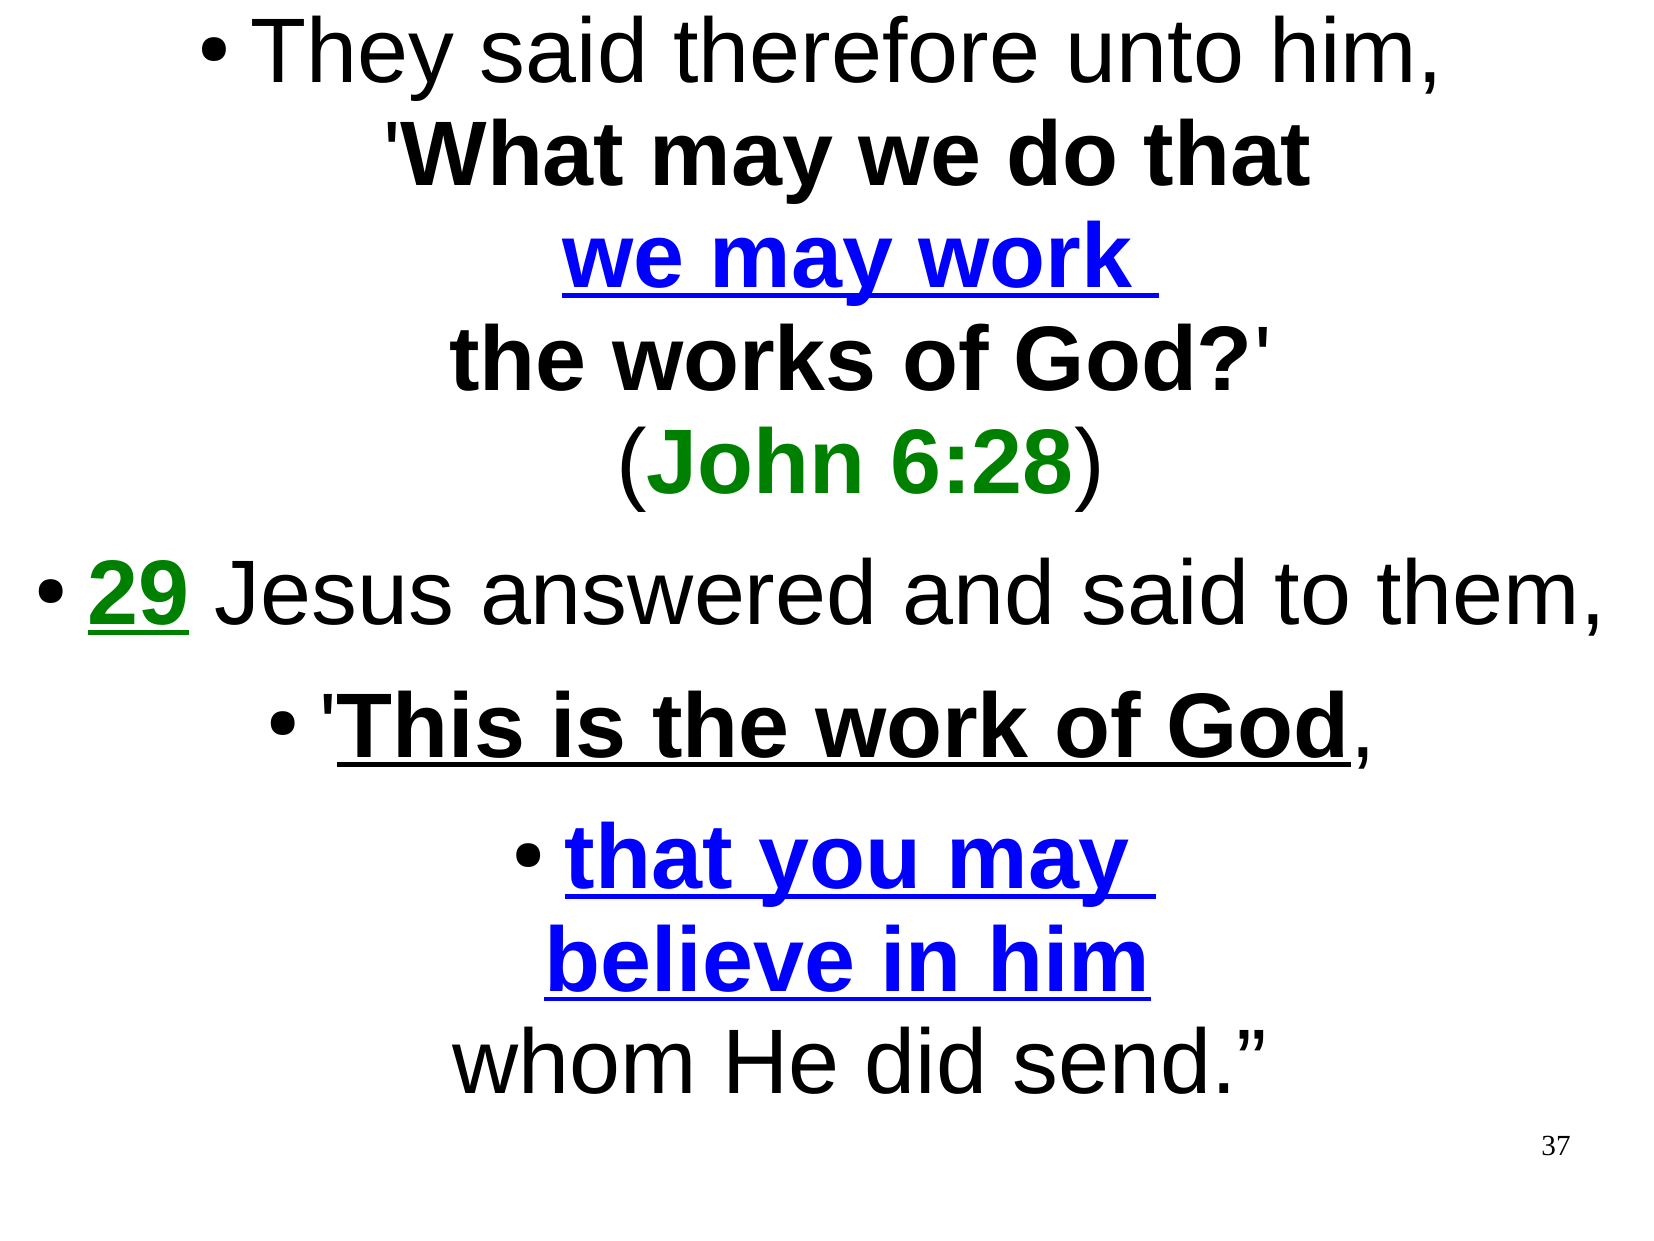

# They said therefore unto him, 'What may we do that we may work the works of God?' (John 6:28)
29 Jesus answered and said to them,
'This is the work of God,
that you may
believe in him
whom He did send.”
37